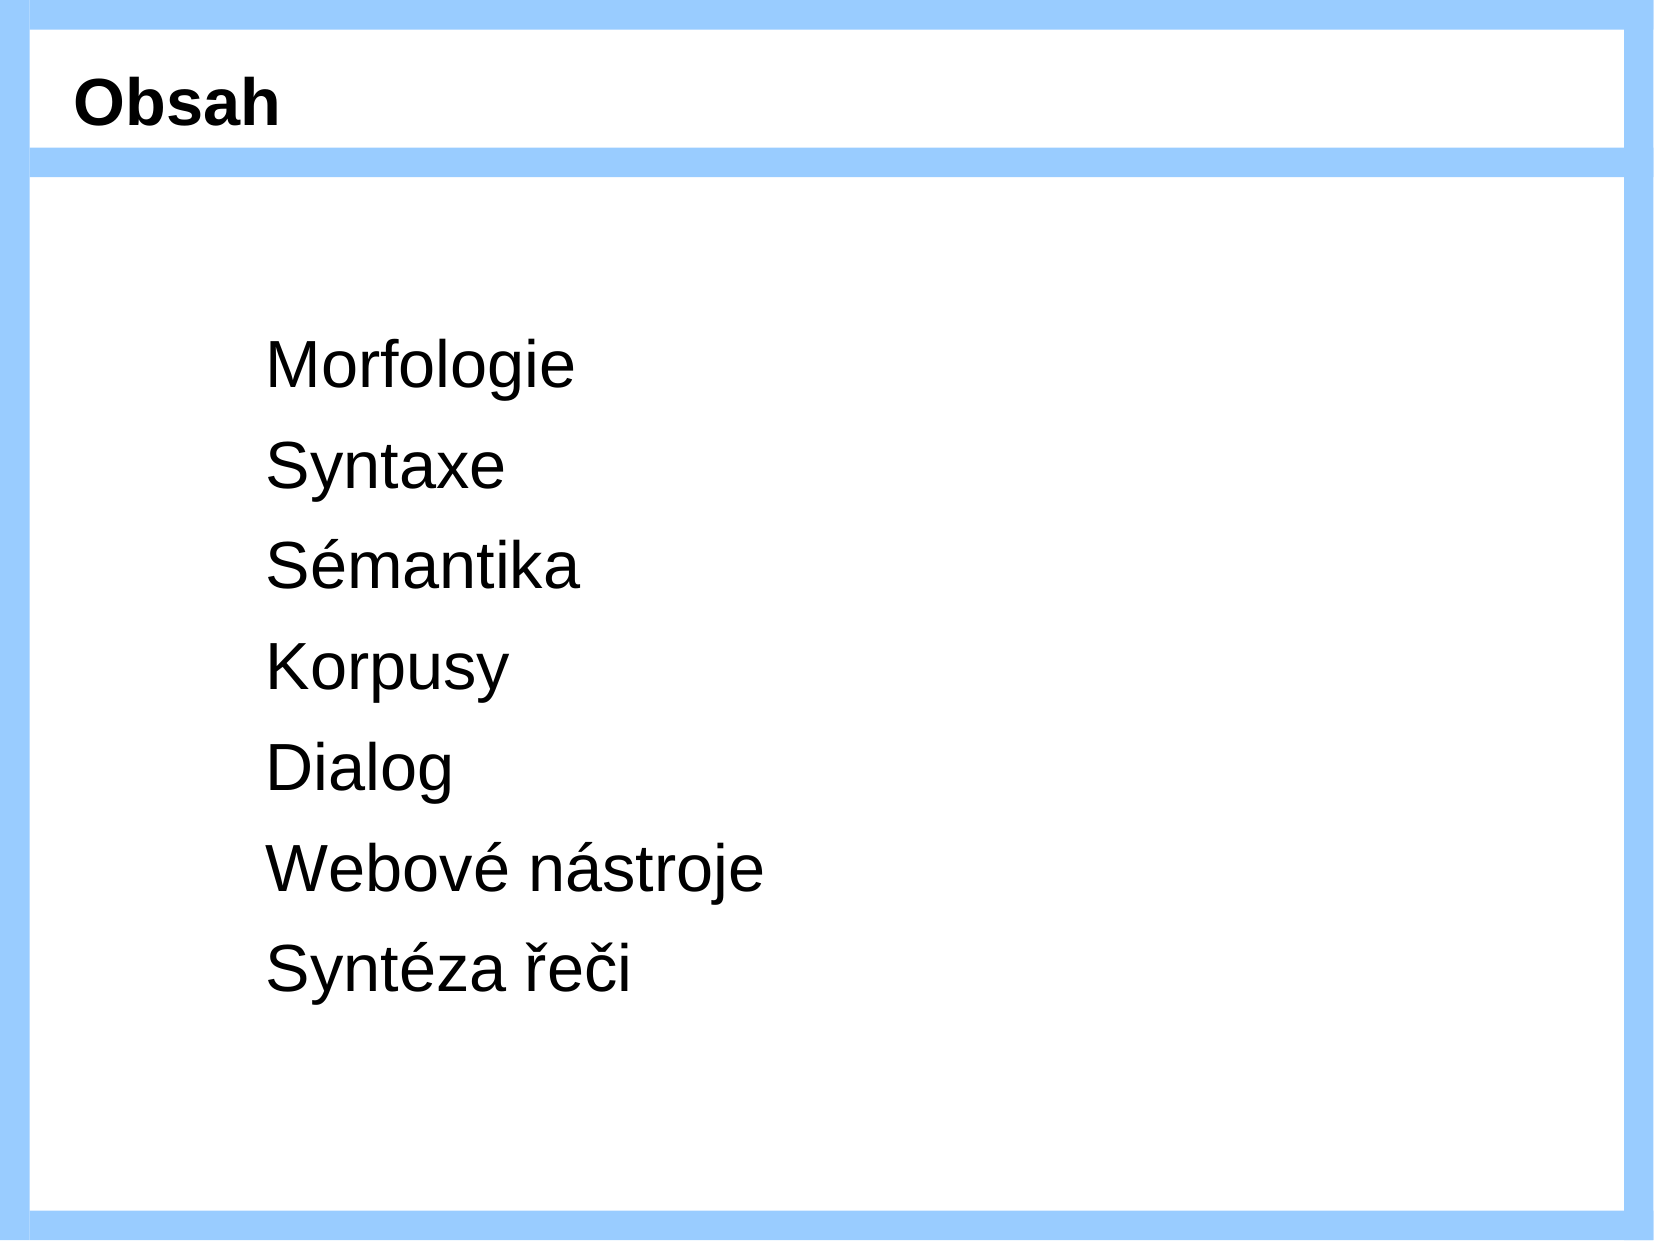

Obsah
 	Morfologie
 	Syntaxe
 	Sémantika
 	Korpusy
 	Dialog
 	Webové nástroje
 	Syntéza řeči